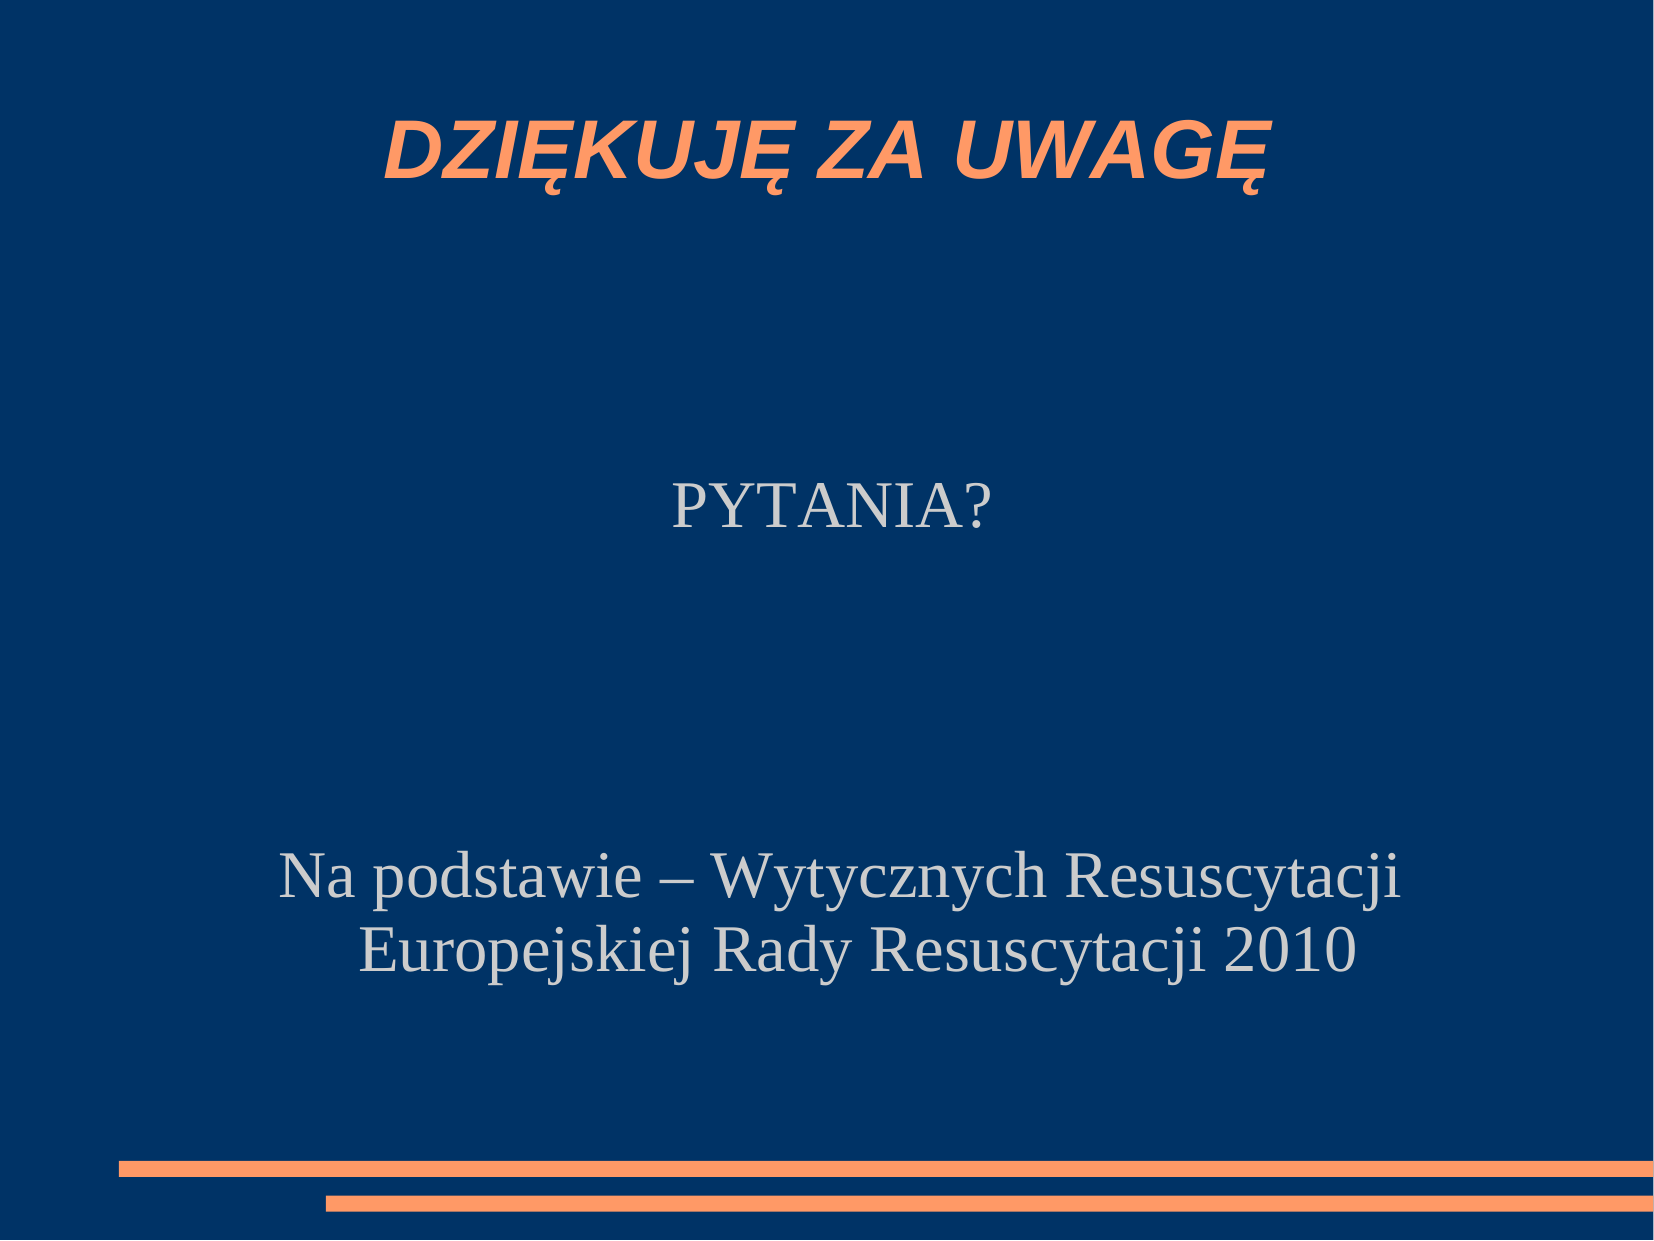

# DZIĘKUJĘ ZA UWAGĘ
PYTANIA?
Na podstawie – Wytycznych Resuscytacji Europejskiej Rady Resuscytacji 2010